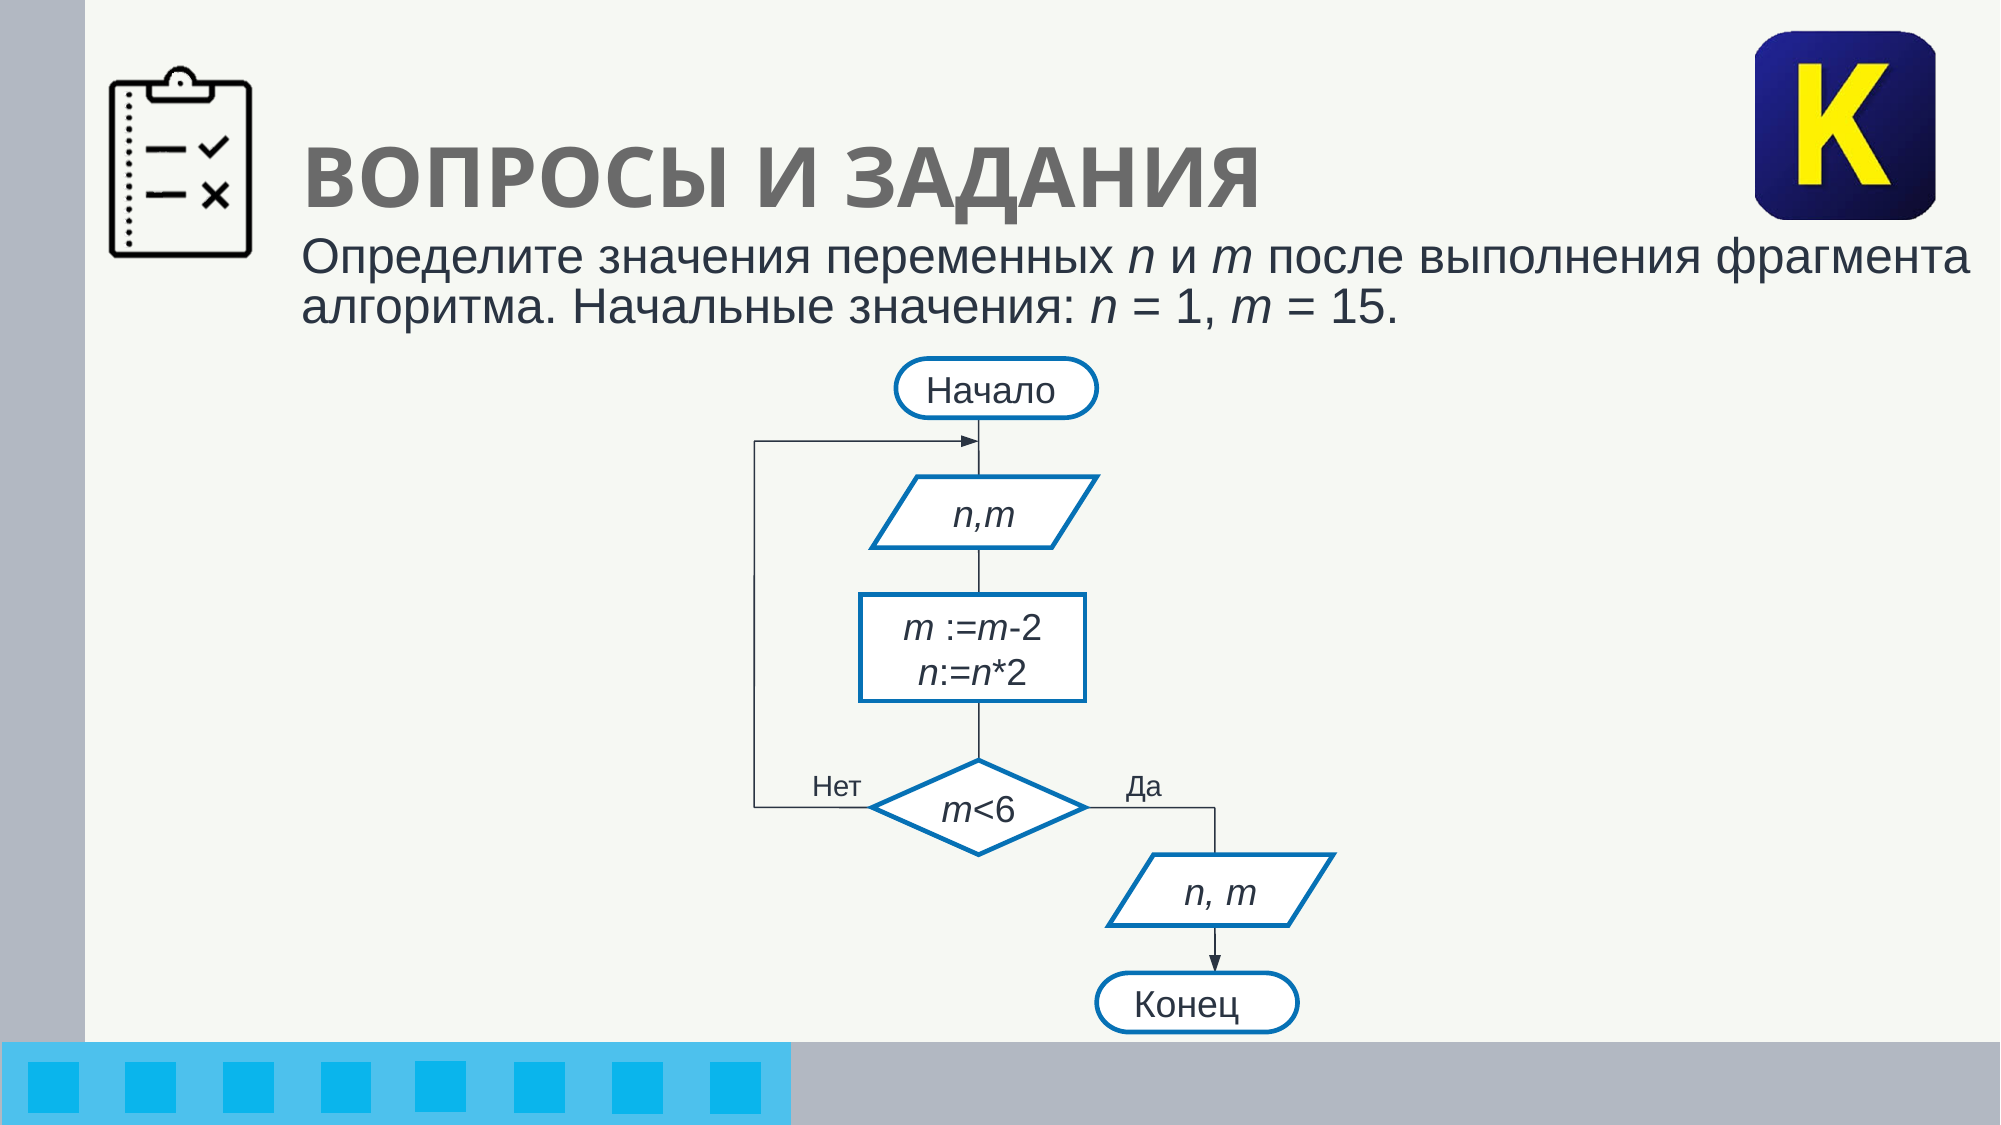

# ВОПРОСЫ И ЗАДАНИЯ
Определите значения переменных n и m после выполнения фрагмента алгоритма. Начальные значения: n = 1, m = 15.
Начало
n,m
m :=m-2
n:=n*2
Нет
m<6
Да
n, m
Конец